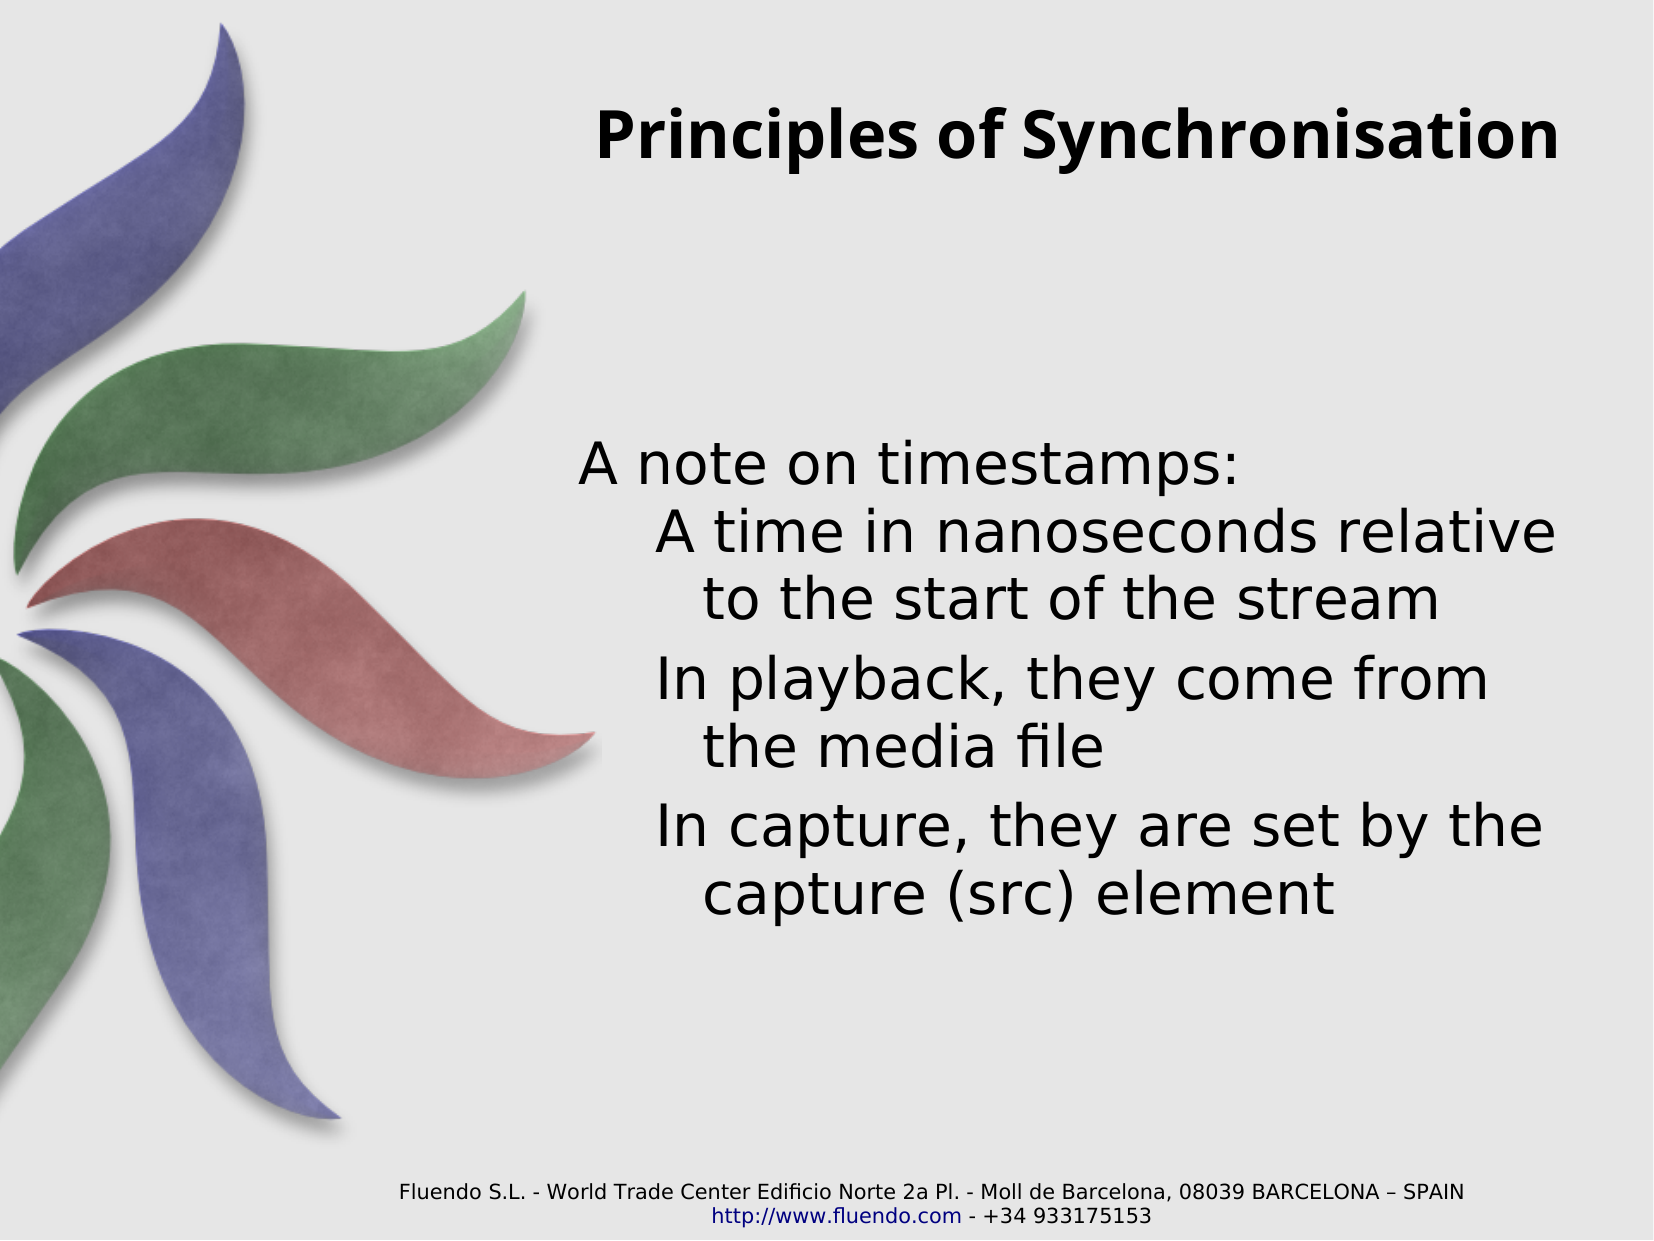

# Principles of Synchronisation
A note on timestamps:
A time in nanoseconds relative to the start of the stream
In playback, they come from the media file
In capture, they are set by the capture (src) element